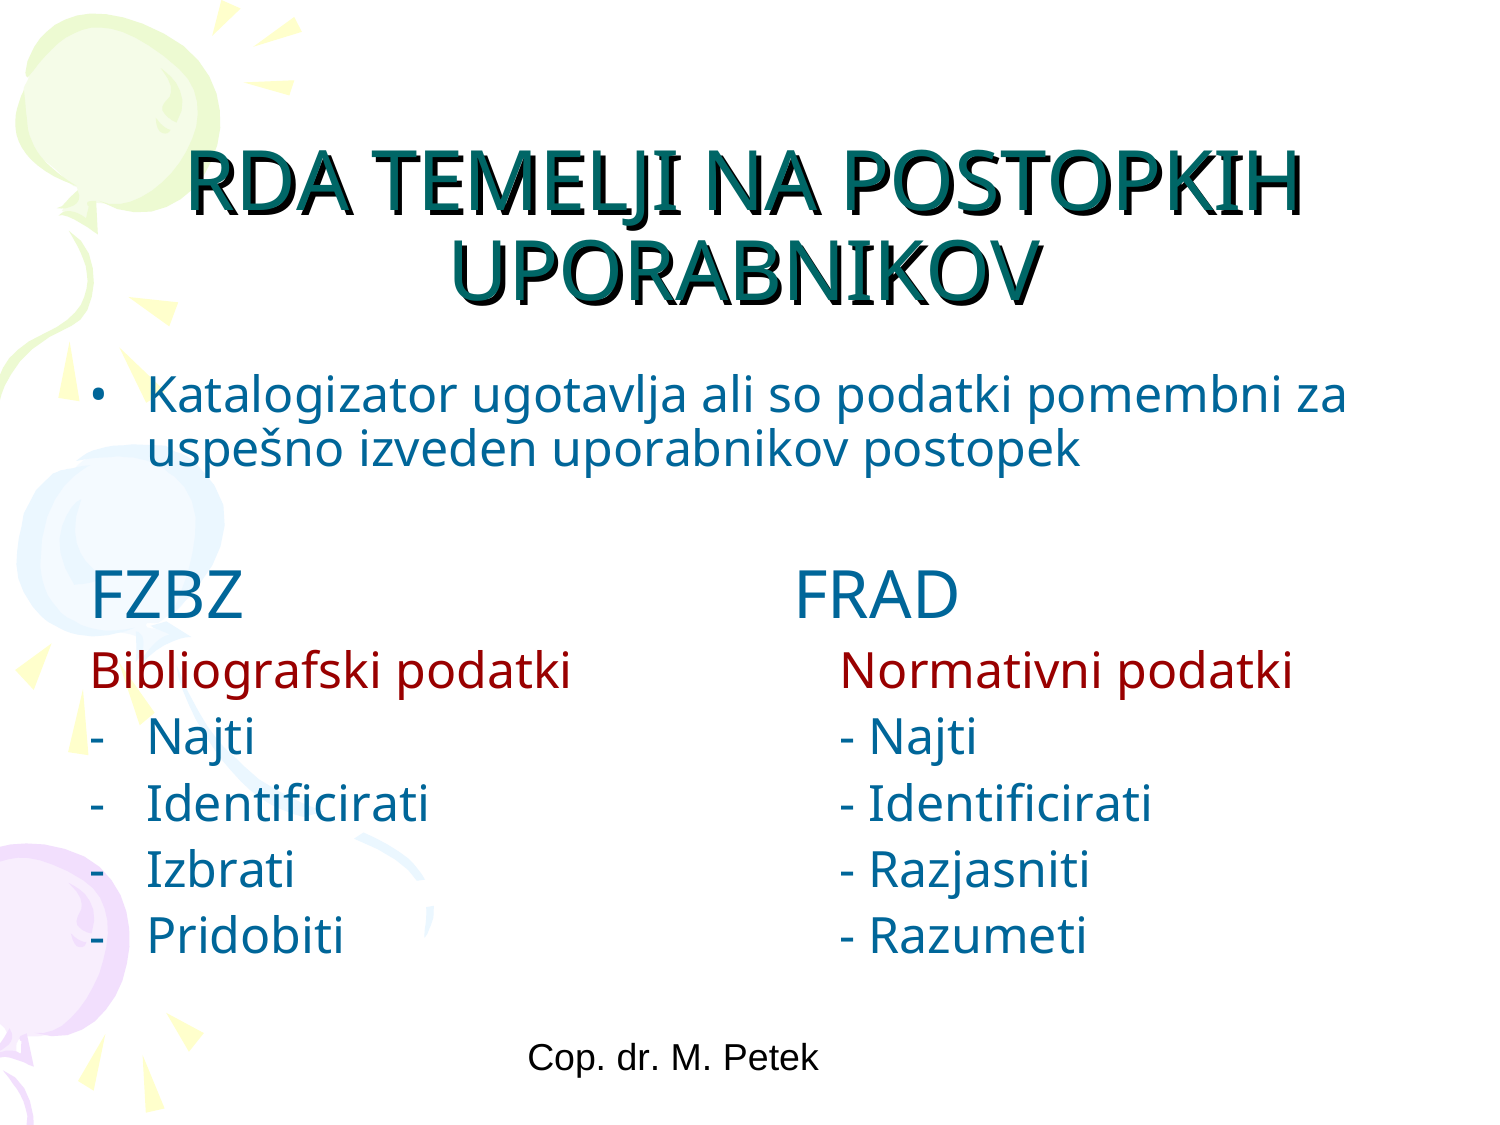

# RDA TEMELJI NA POSTOPKIH UPORABNIKOV
Katalogizator ugotavlja ali so podatki pomembni za uspešno izveden uporabnikov postopek
FZBZ 			 FRAD
Bibliografski podatki		Normativni podatki
Najti				- Najti
Identificirati			- Identificirati
Izbrati				- Razjasniti
Pridobiti 				- Razumeti
Cop. dr. M. Petek